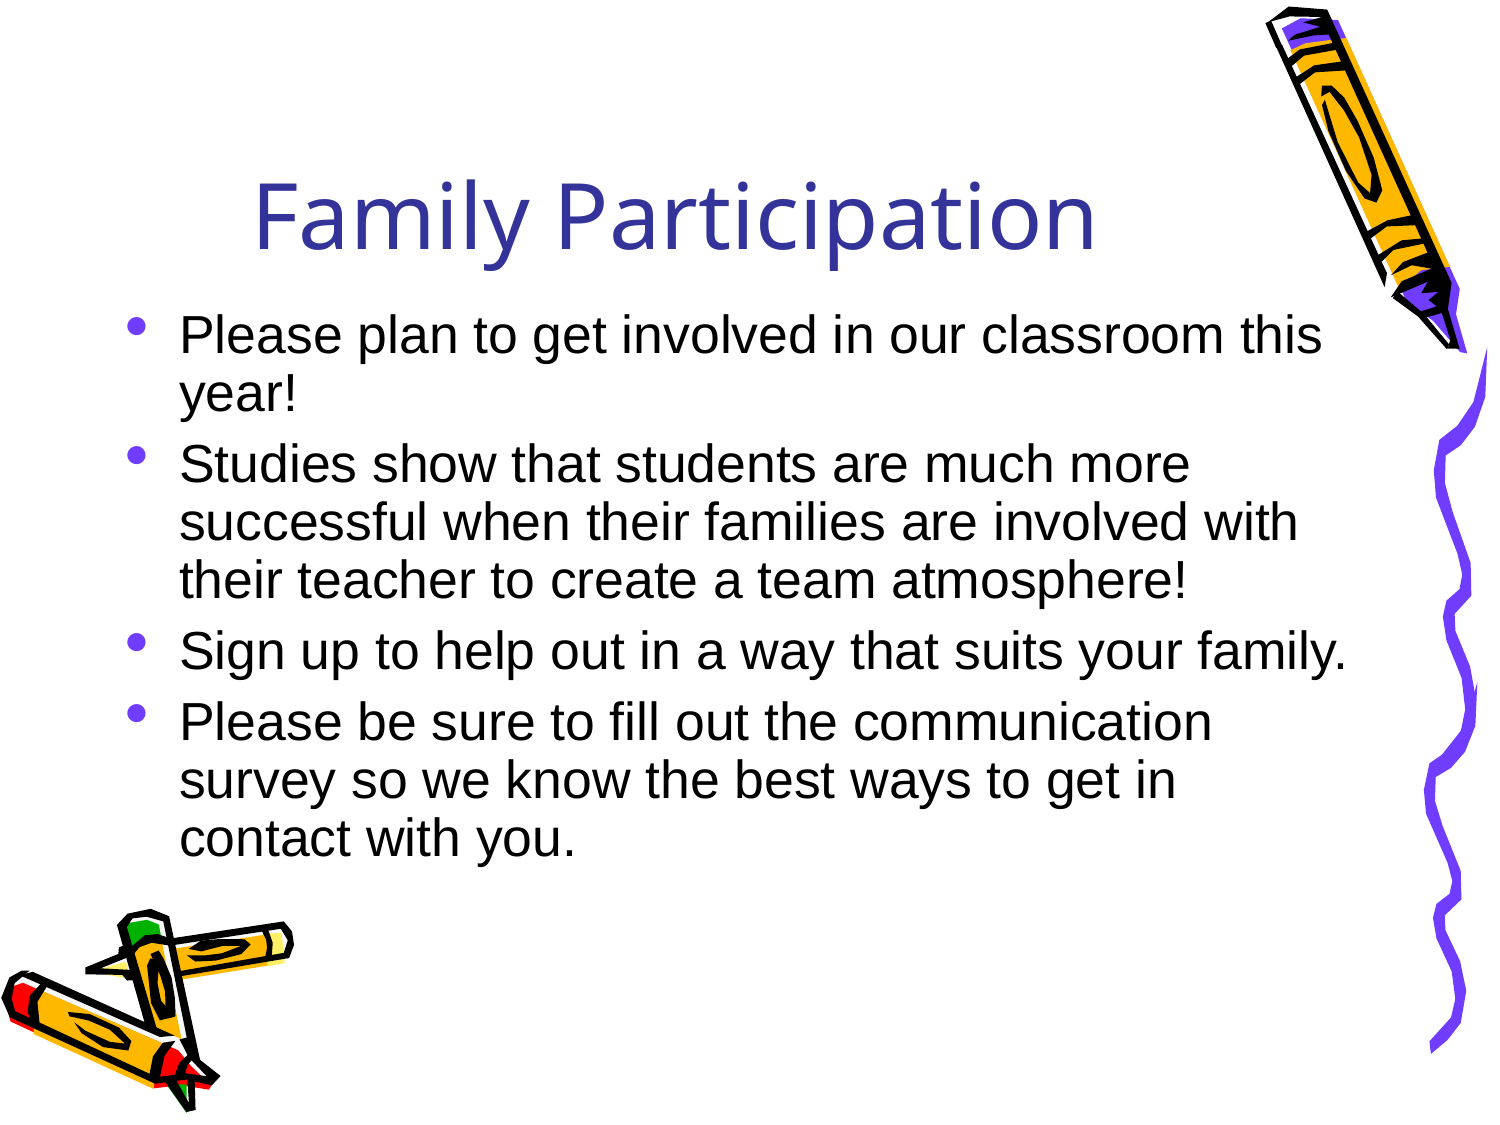

# Family Participation
Please plan to get involved in our classroom this year!
Studies show that students are much more successful when their families are involved with their teacher to create a team atmosphere!
Sign up to help out in a way that suits your family.
Please be sure to fill out the communication survey so we know the best ways to get in contact with you.